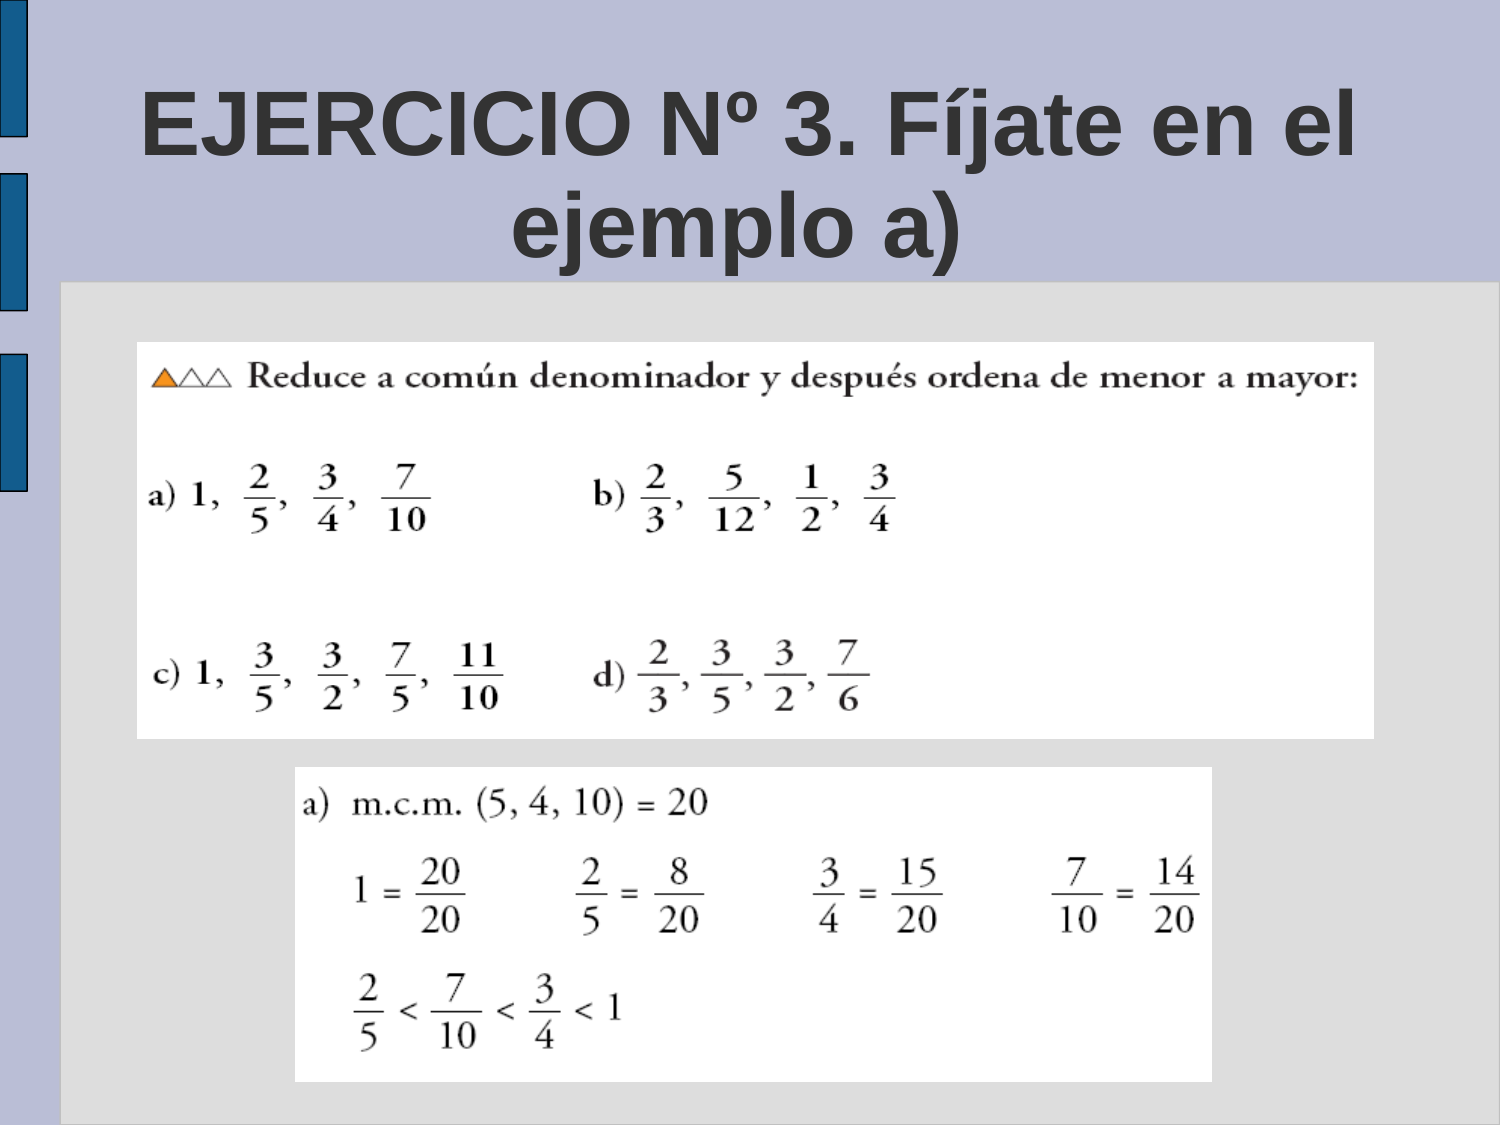

# EJERCICIO Nº 3. Fíjate en el ejemplo a)